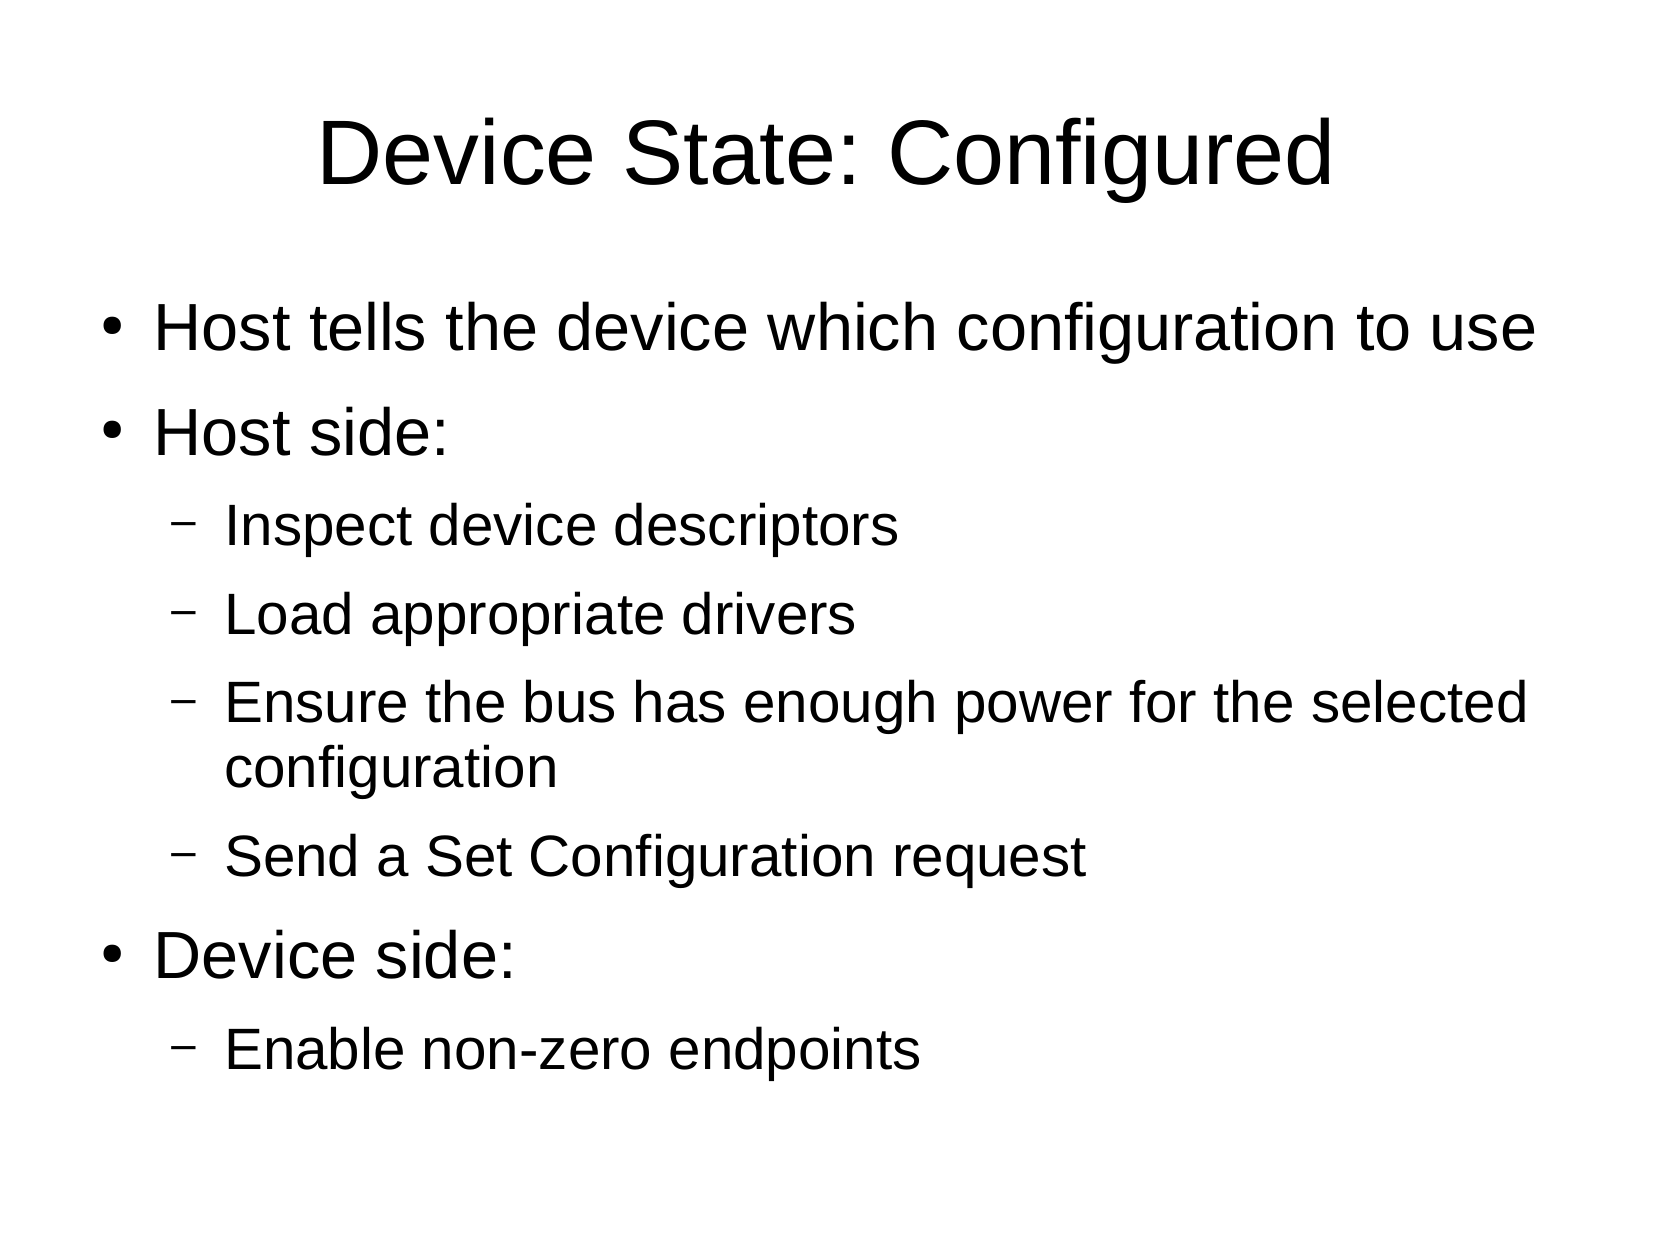

# Device State: Configured
Host tells the device which configuration to use
Host side:
Inspect device descriptors
Load appropriate drivers
Ensure the bus has enough power for the selected configuration
Send a Set Configuration request
Device side:
Enable non-zero endpoints